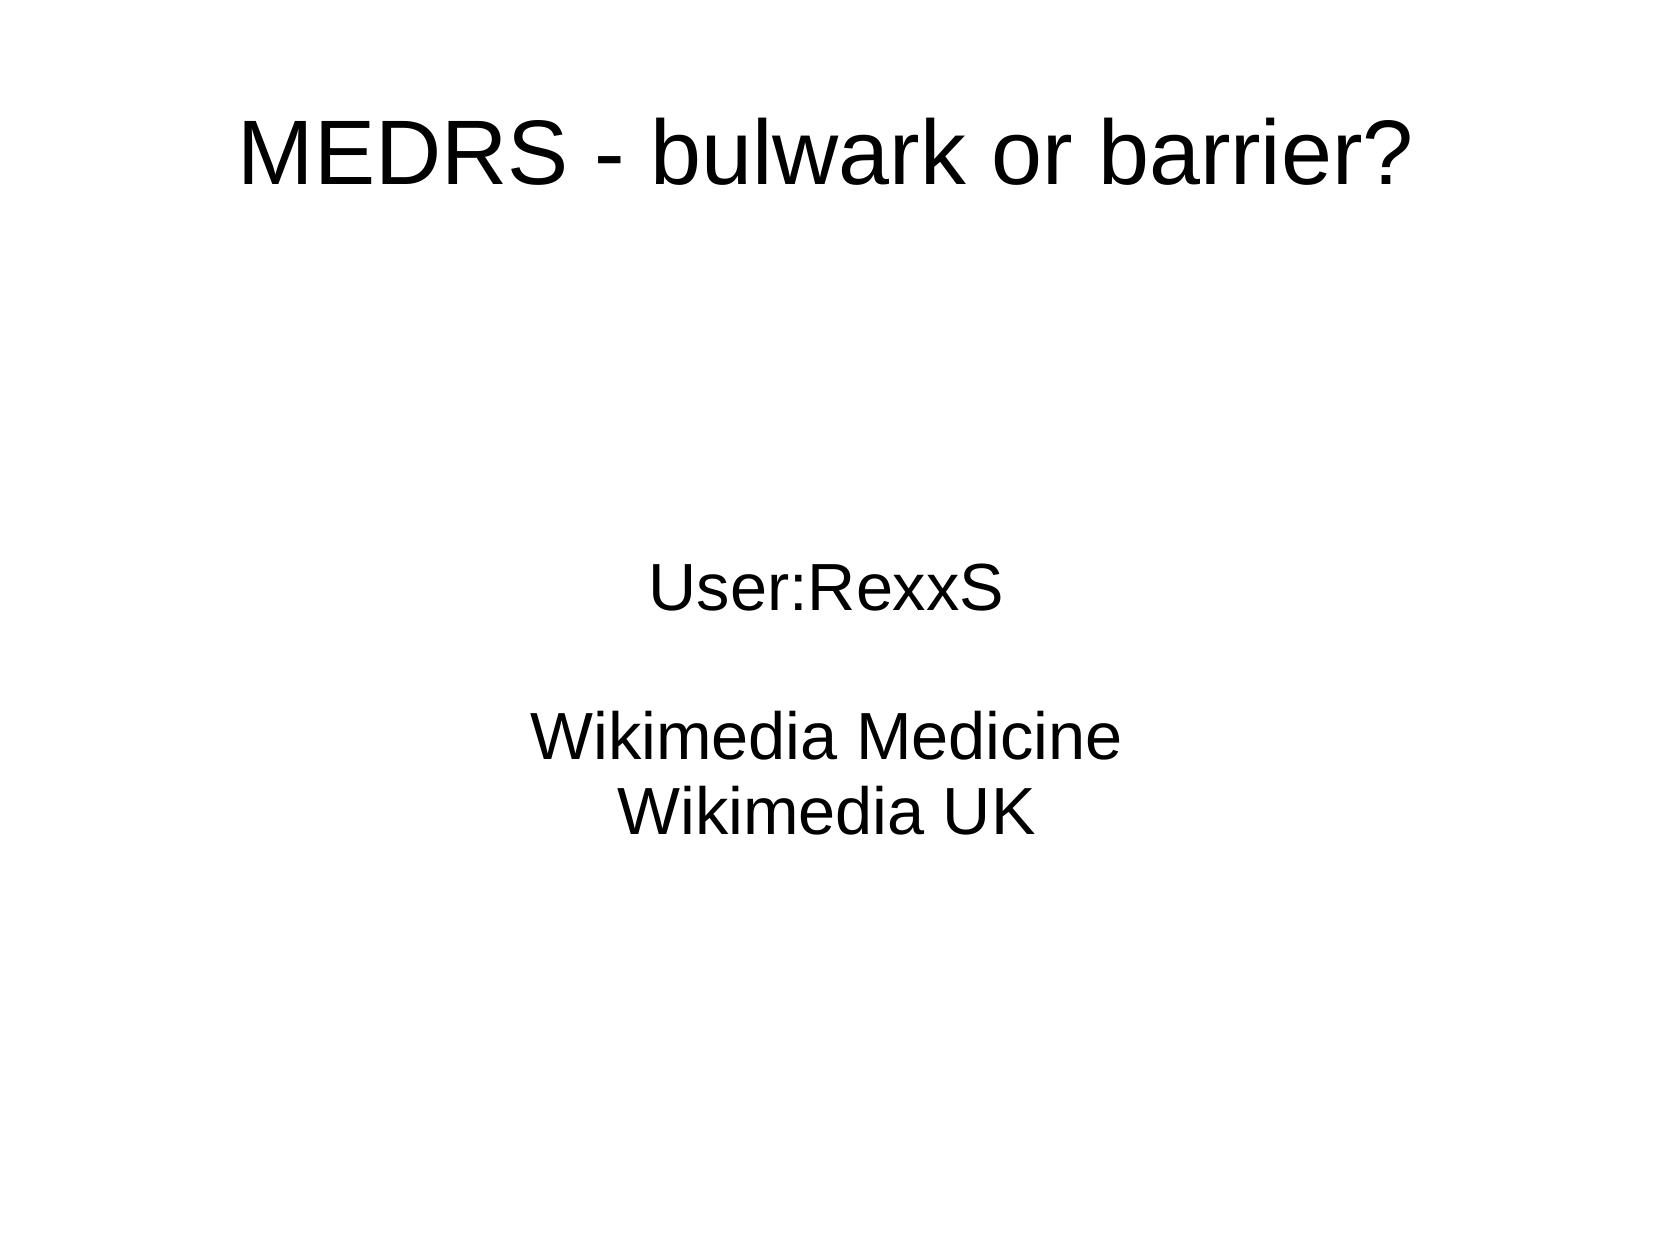

# MEDRS - bulwark or barrier?
User:RexxS
Wikimedia Medicine
Wikimedia UK